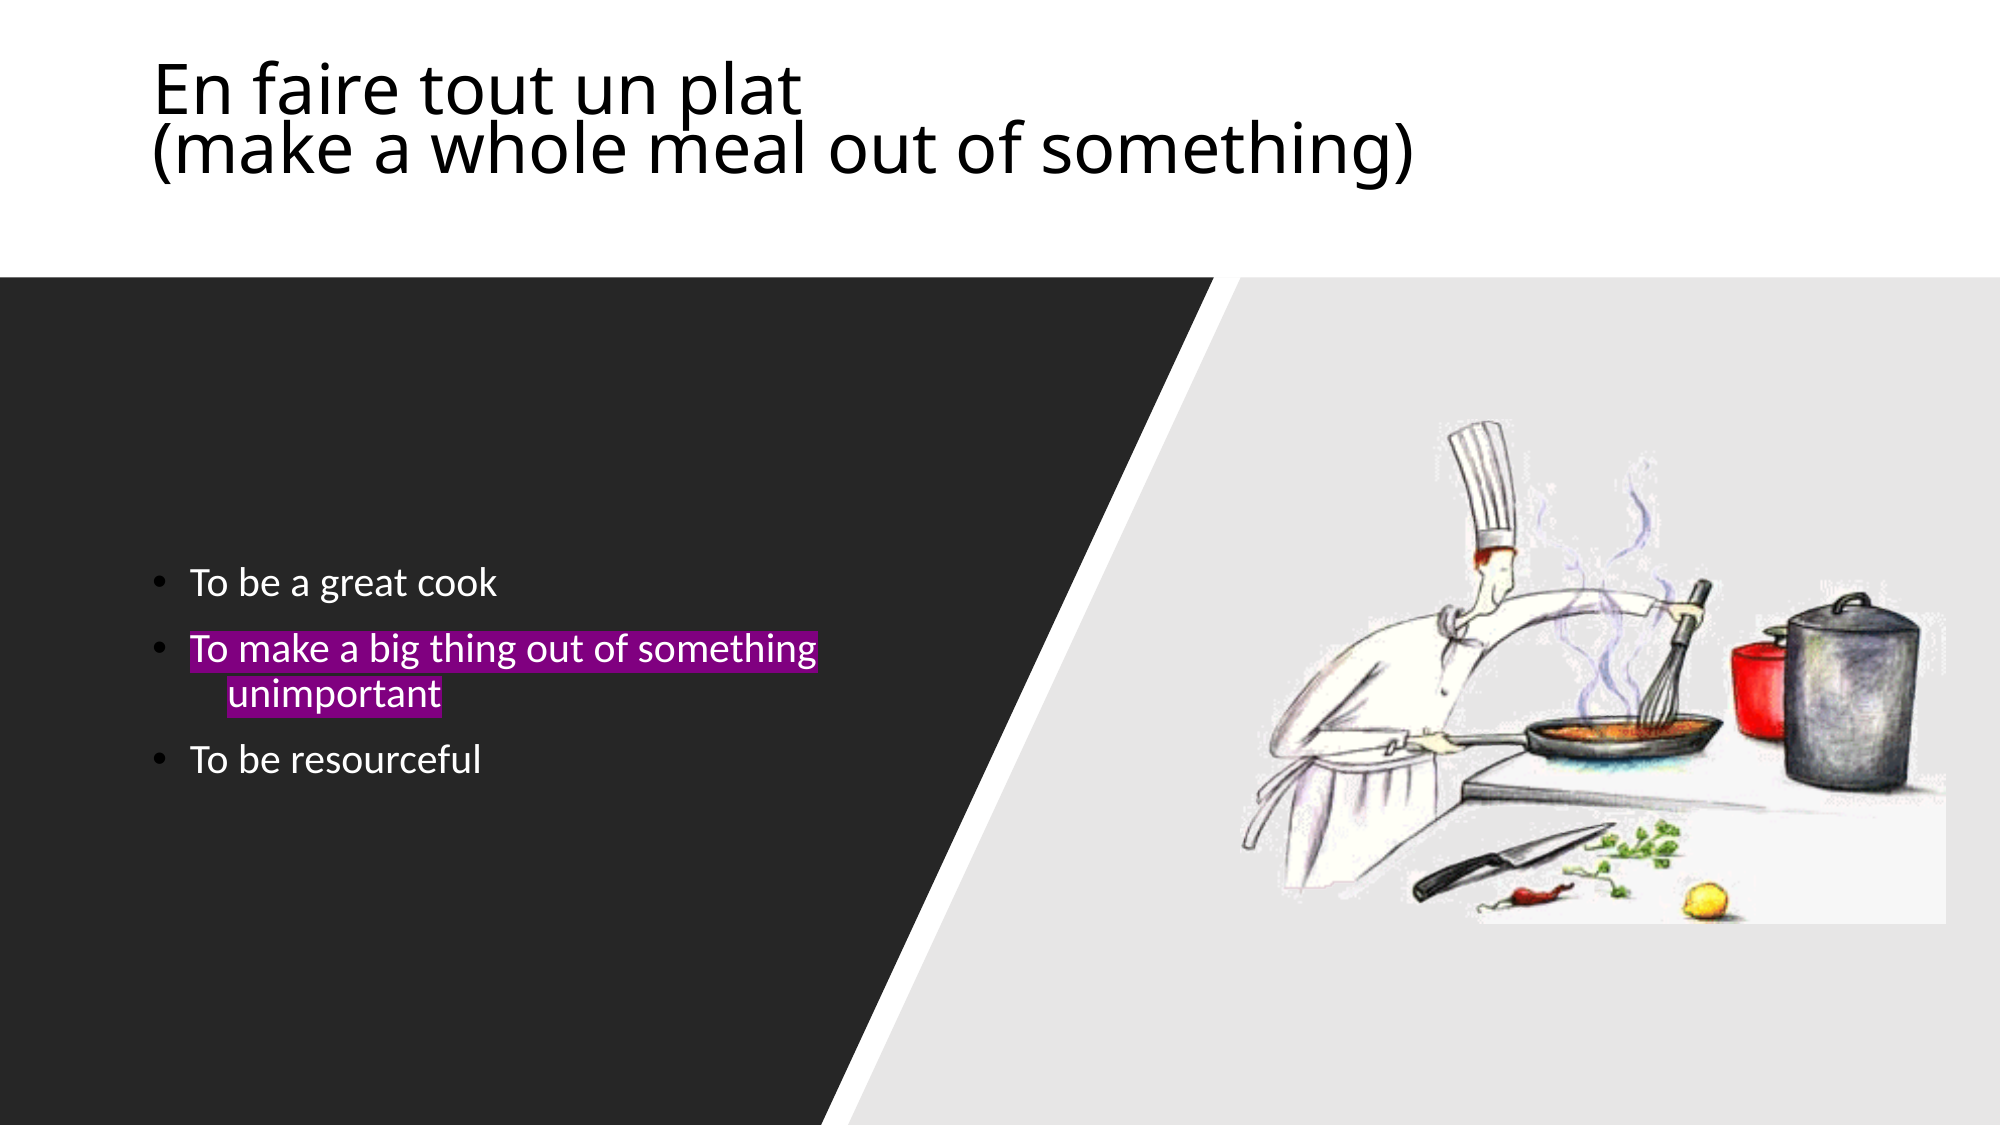

# En faire tout un plat (make a whole meal out of something)
To be a great cook
To make a big thing out of something unimportant
To be resourceful